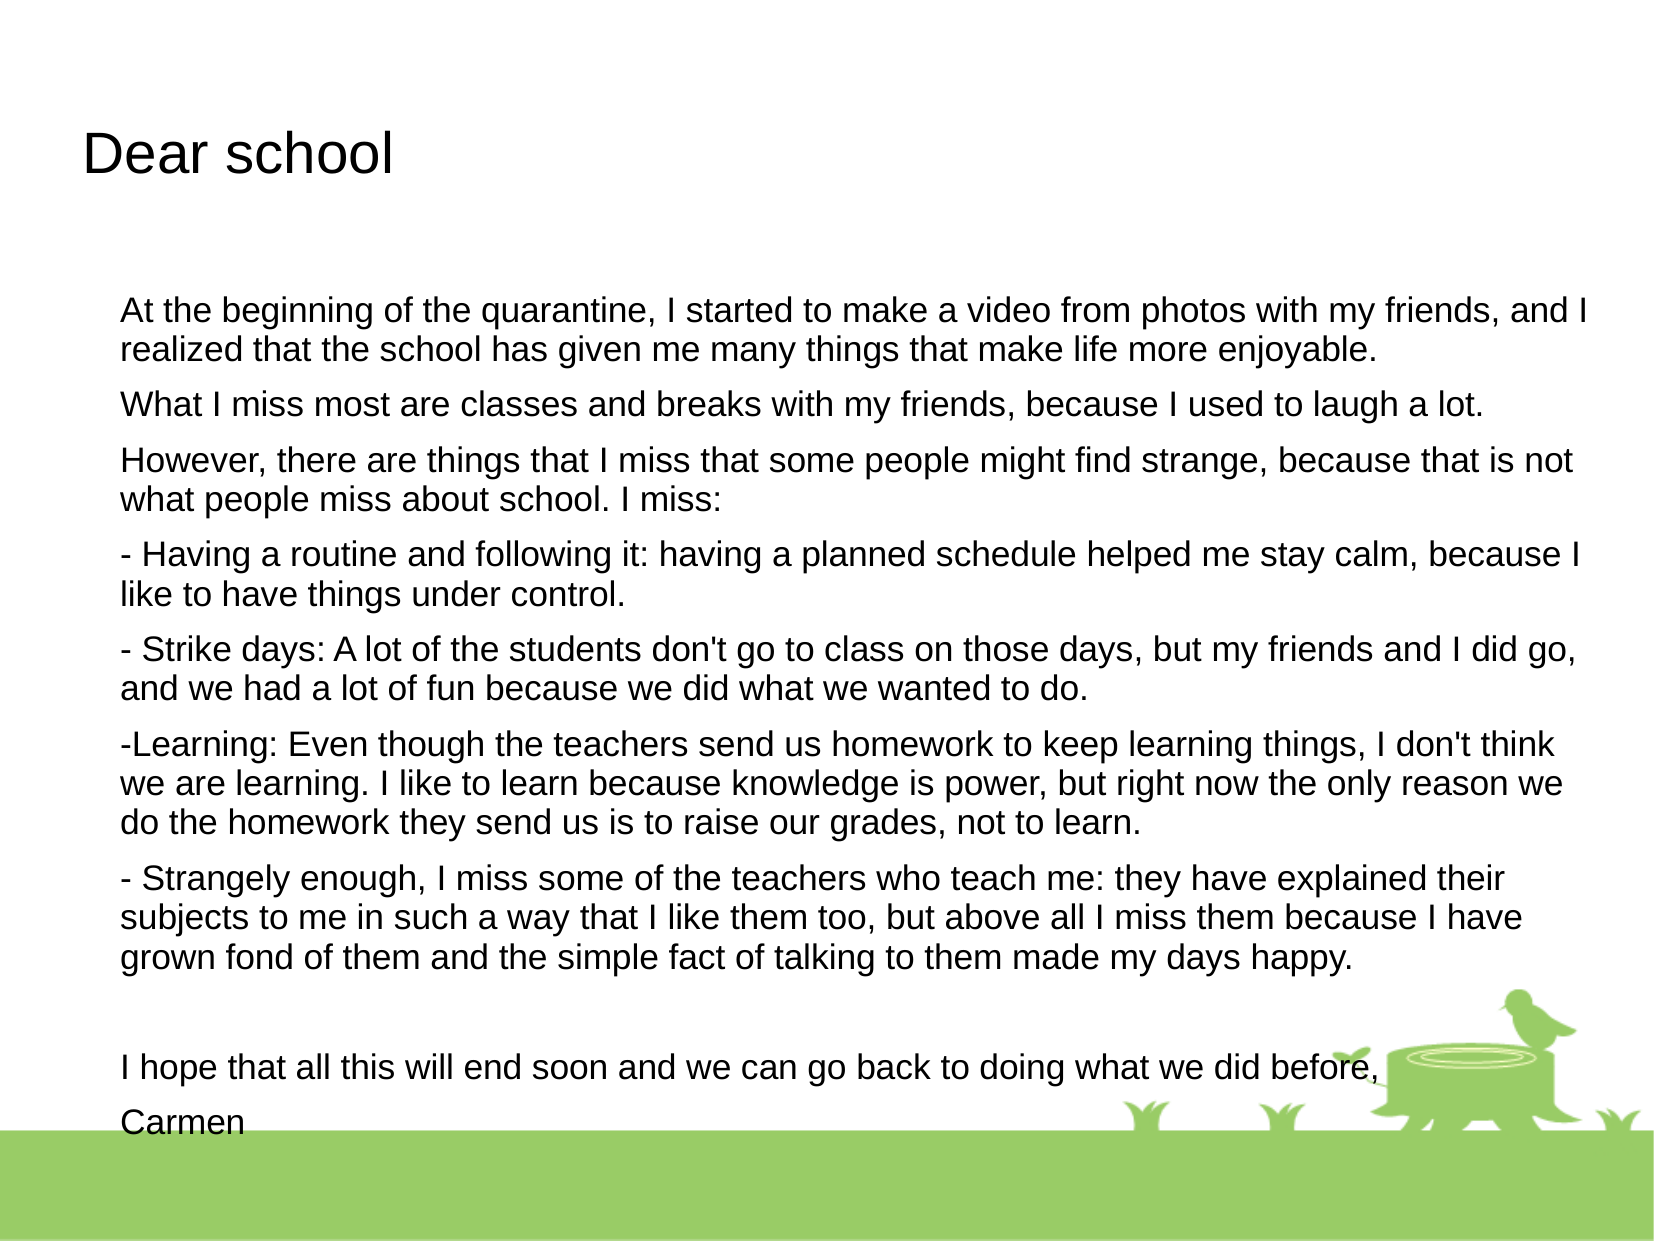

# Dear school
At the beginning of the quarantine, I started to make a video from photos with my friends, and I realized that the school has given me many things that make life more enjoyable.
What I miss most are classes and breaks with my friends, because I used to laugh a lot.
However, there are things that I miss that some people might find strange, because that is not what people miss about school. I miss:
- Having a routine and following it: having a planned schedule helped me stay calm, because I like to have things under control.
- Strike days: A lot of the students don't go to class on those days, but my friends and I did go, and we had a lot of fun because we did what we wanted to do.
-Learning: Even though the teachers send us homework to keep learning things, I don't think we are learning. I like to learn because knowledge is power, but right now the only reason we do the homework they send us is to raise our grades, not to learn.
- Strangely enough, I miss some of the teachers who teach me: they have explained their subjects to me in such a way that I like them too, but above all I miss them because I have grown fond of them and the simple fact of talking to them made my days happy.
I hope that all this will end soon and we can go back to doing what we did before,
Carmen